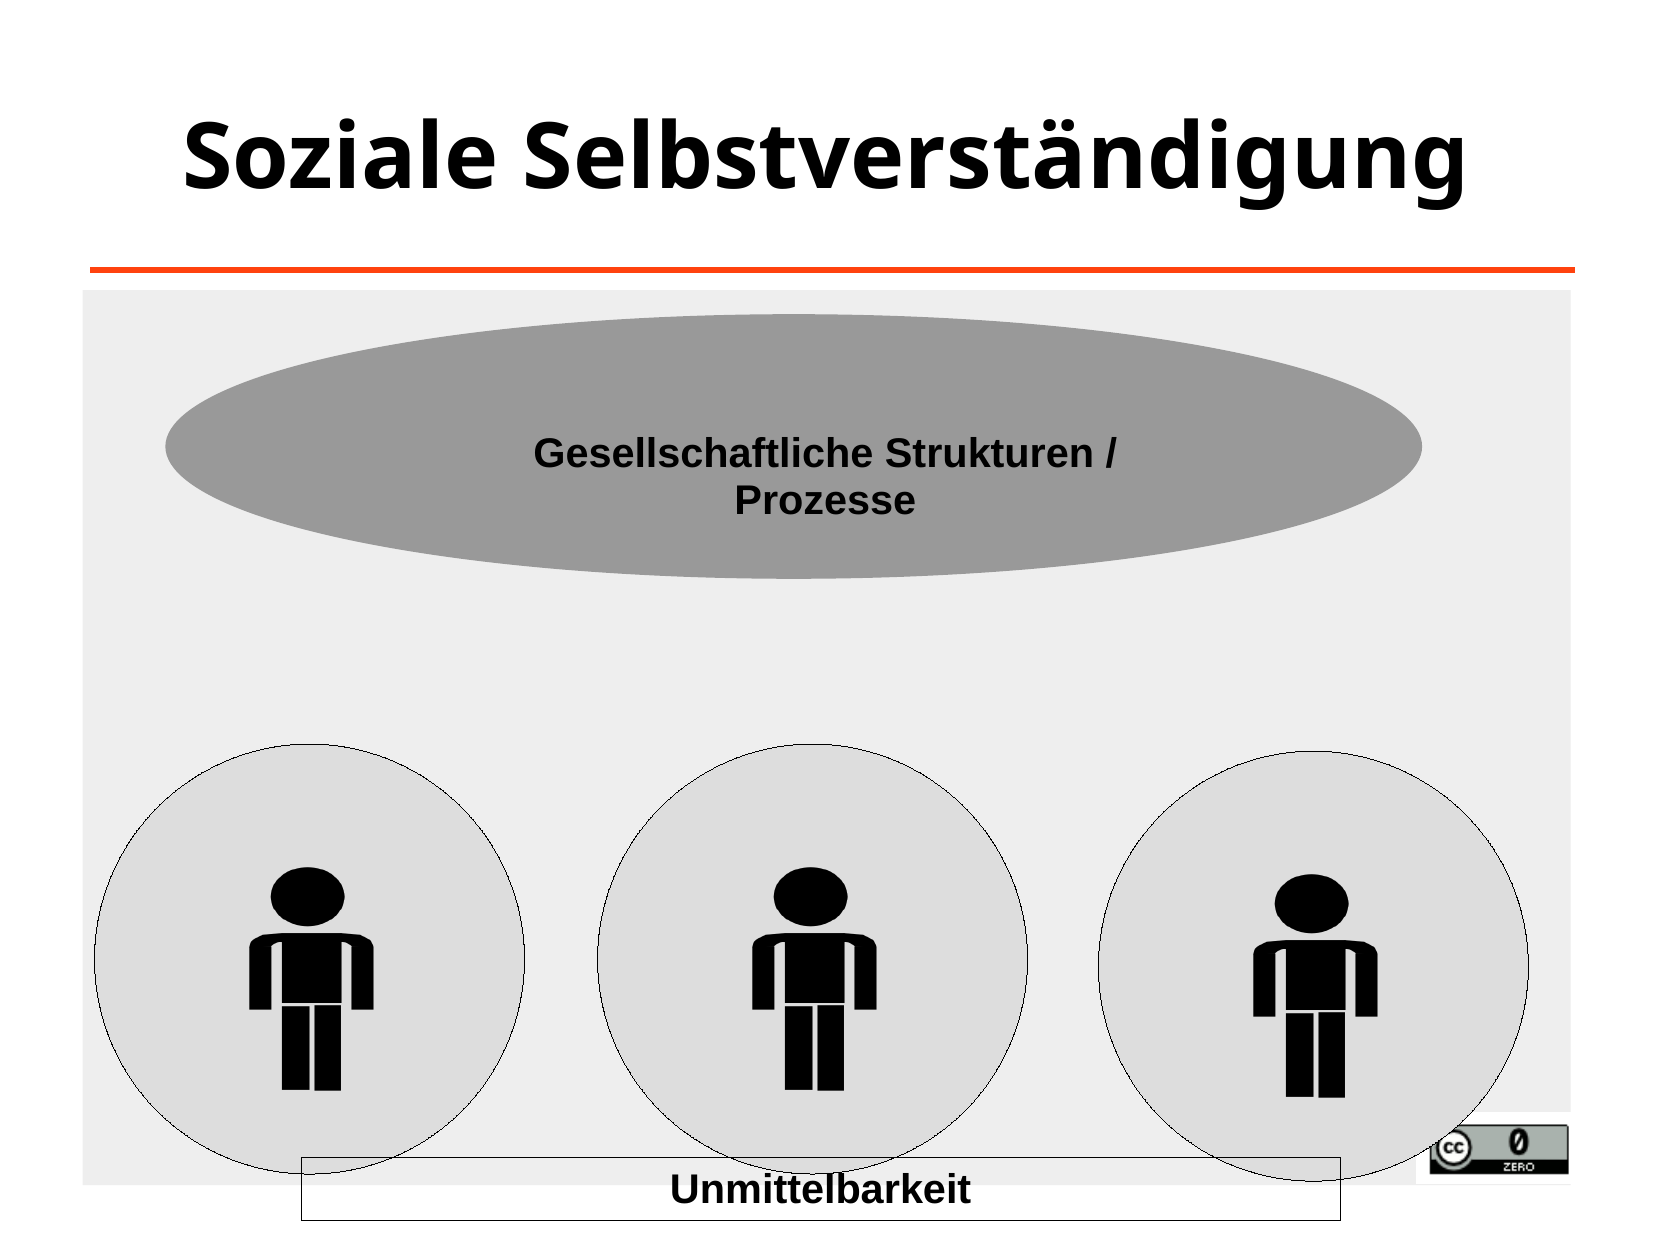

# Soziale Selbstverständigung
Gesellschaftliche Strukturen / Prozesse
Unmittelbarkeit